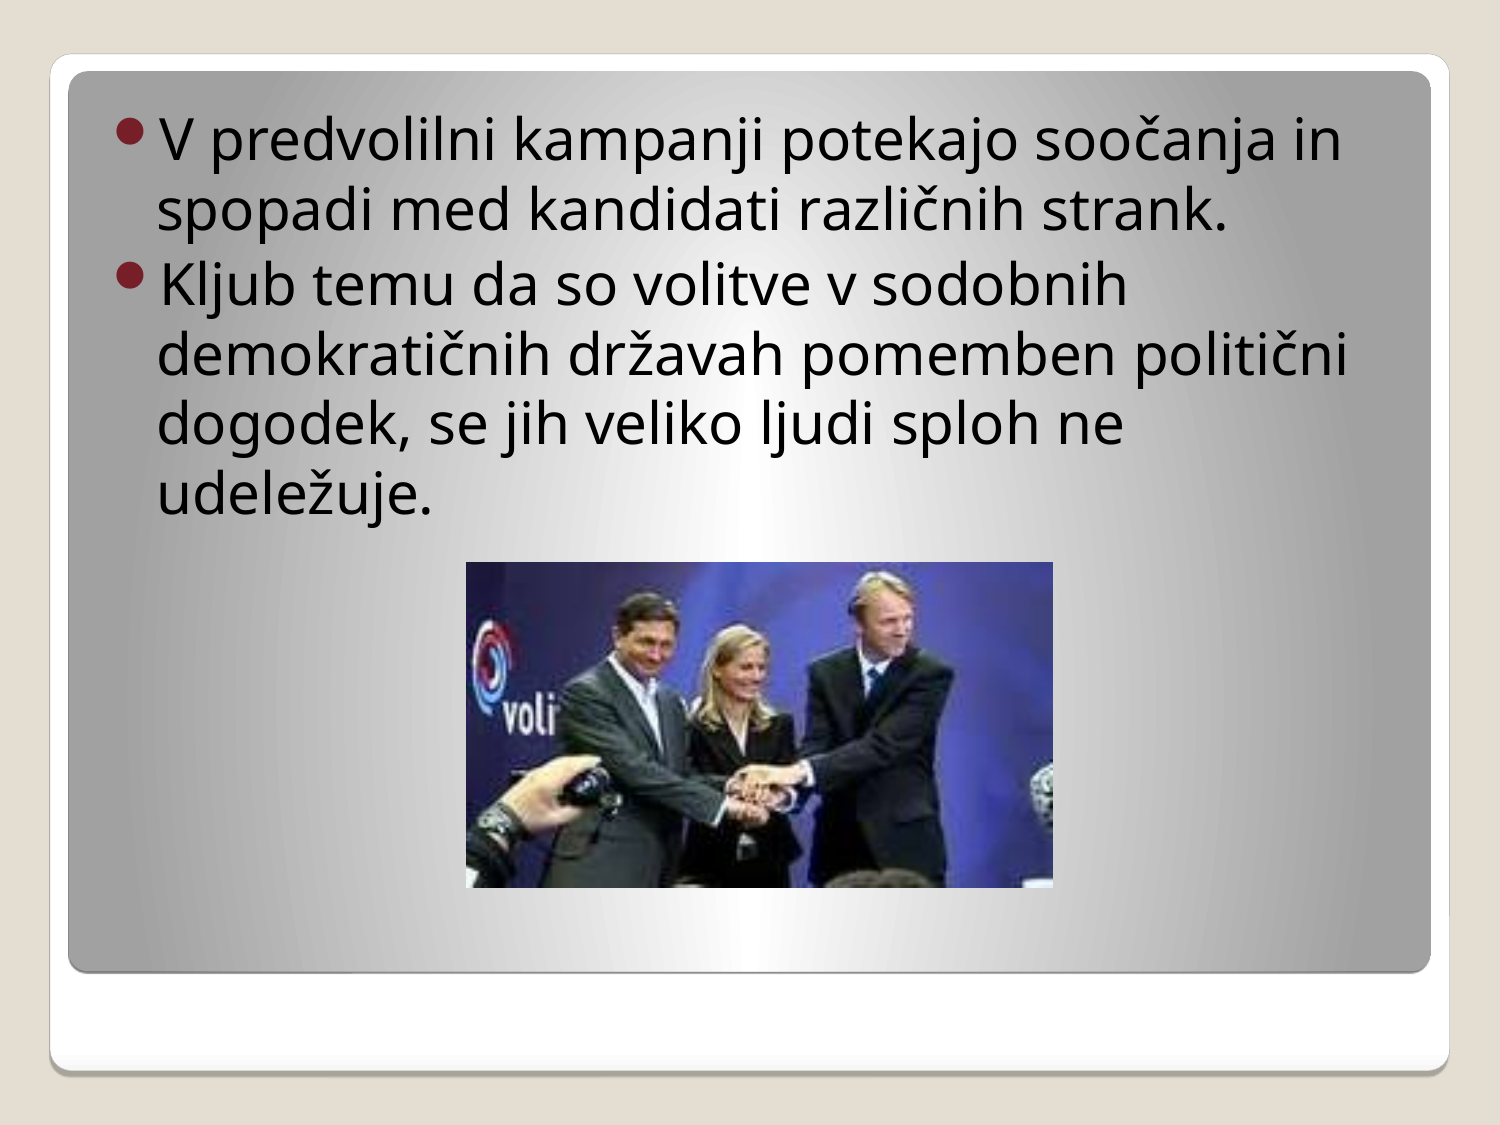

V predvolilni kampanji potekajo soočanja in spopadi med kandidati različnih strank.
Kljub temu da so volitve v sodobnih demokratičnih državah pomemben politični dogodek, se jih veliko ljudi sploh ne udeležuje.
#